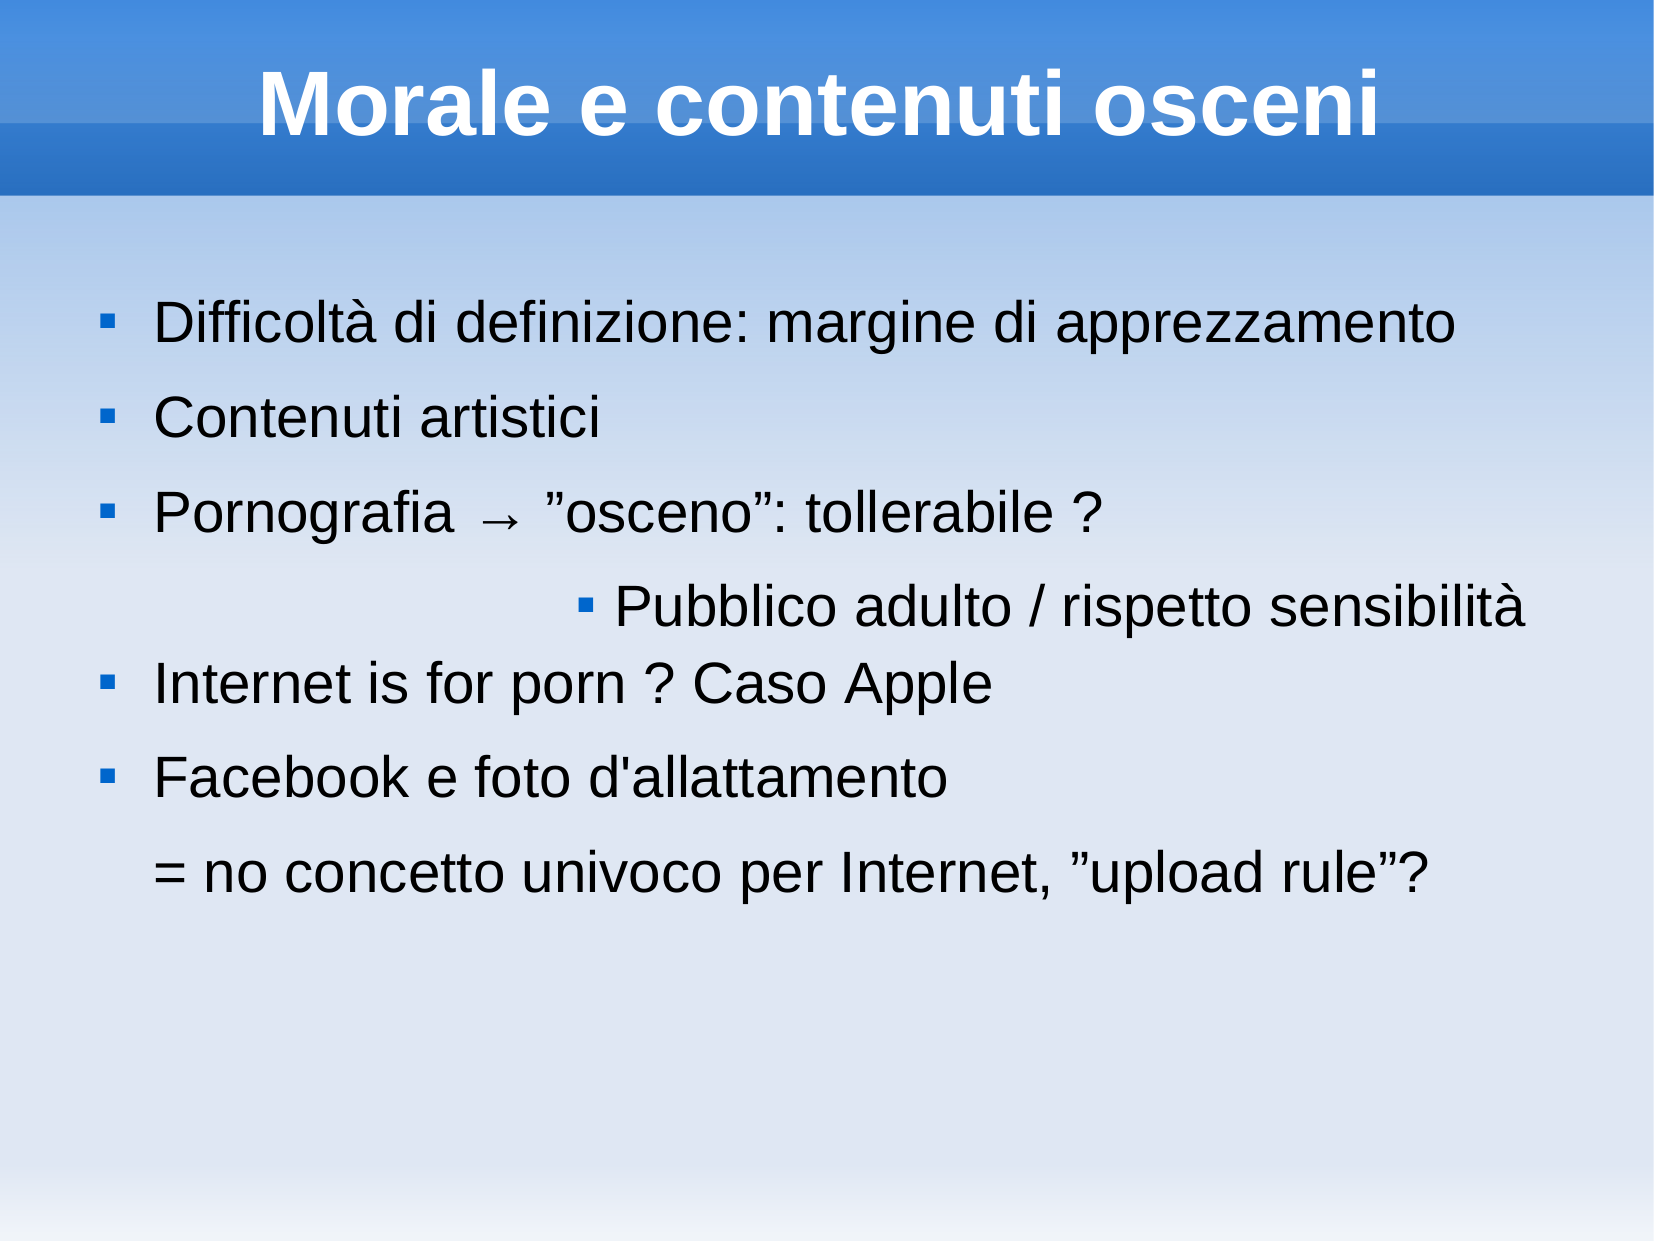

# Morale e contenuti osceni
Difficoltà di definizione: margine di apprezzamento
Contenuti artistici
Pornografia → ”osceno”: tollerabile ?
Pubblico adulto / rispetto sensibilità
Internet is for porn ? Caso Apple
Facebook e foto d'allattamento
= no concetto univoco per Internet, ”upload rule”?